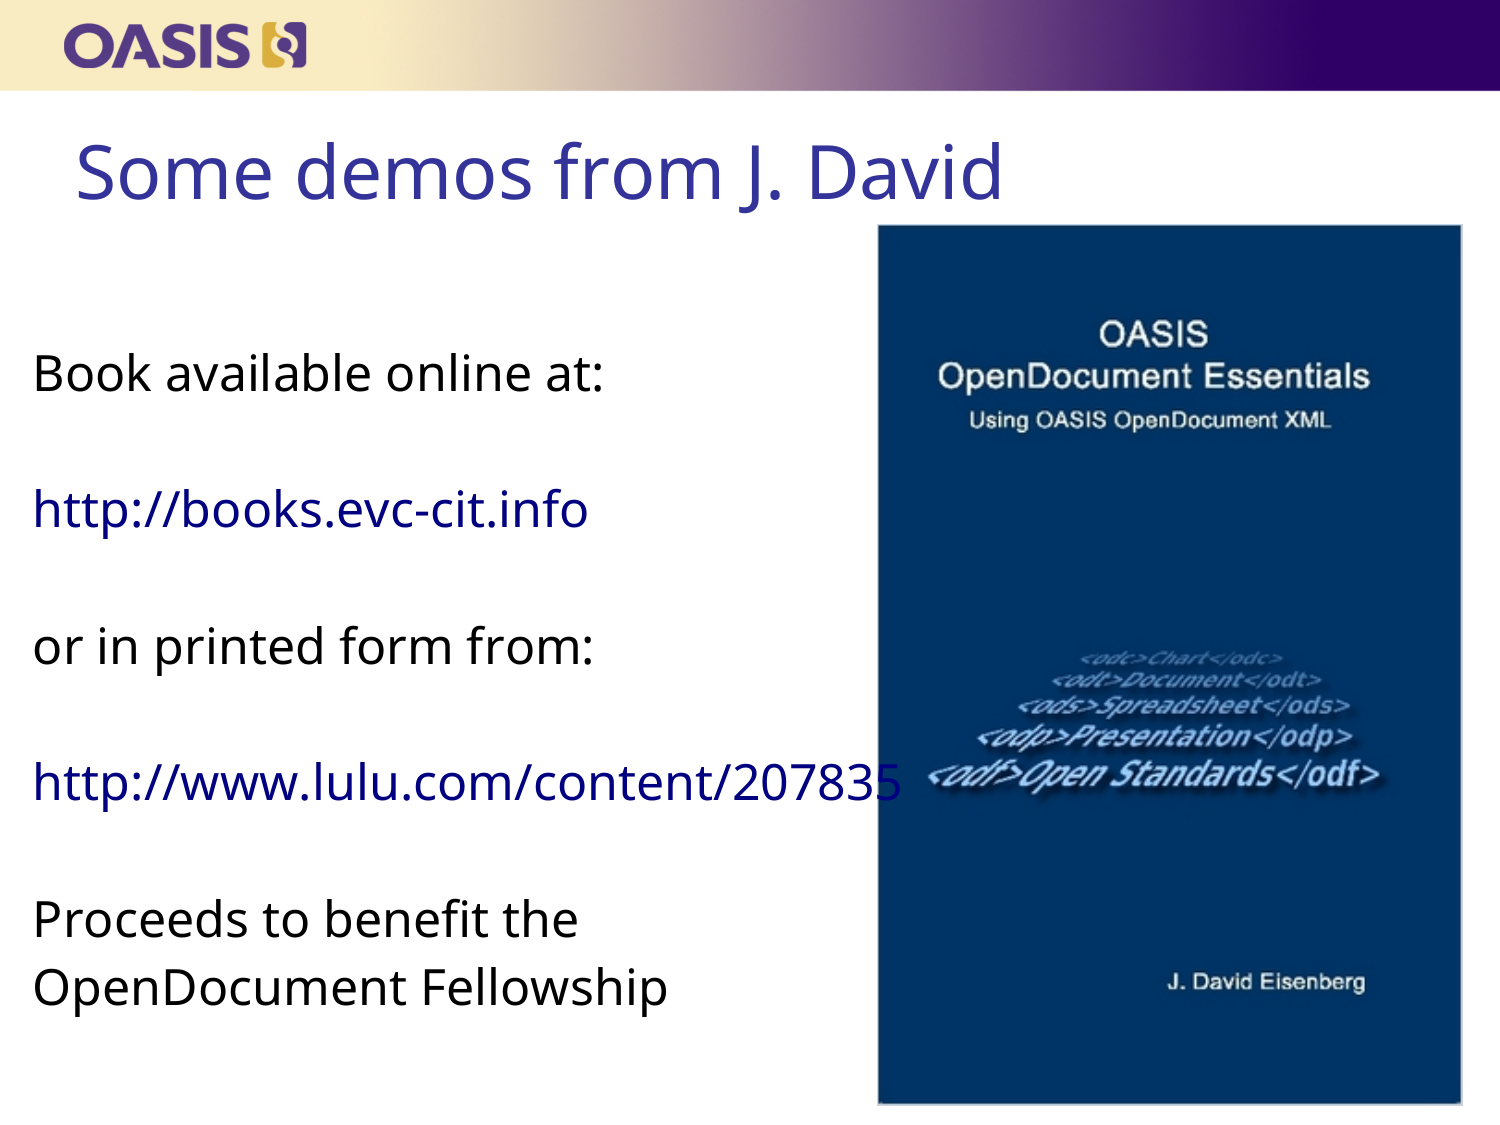

# Some demos from J. David
Book available online at:
http://books.evc-cit.info
or in printed form from:
http://www.lulu.com/content/207835
Proceeds to benefit the
OpenDocument Fellowship